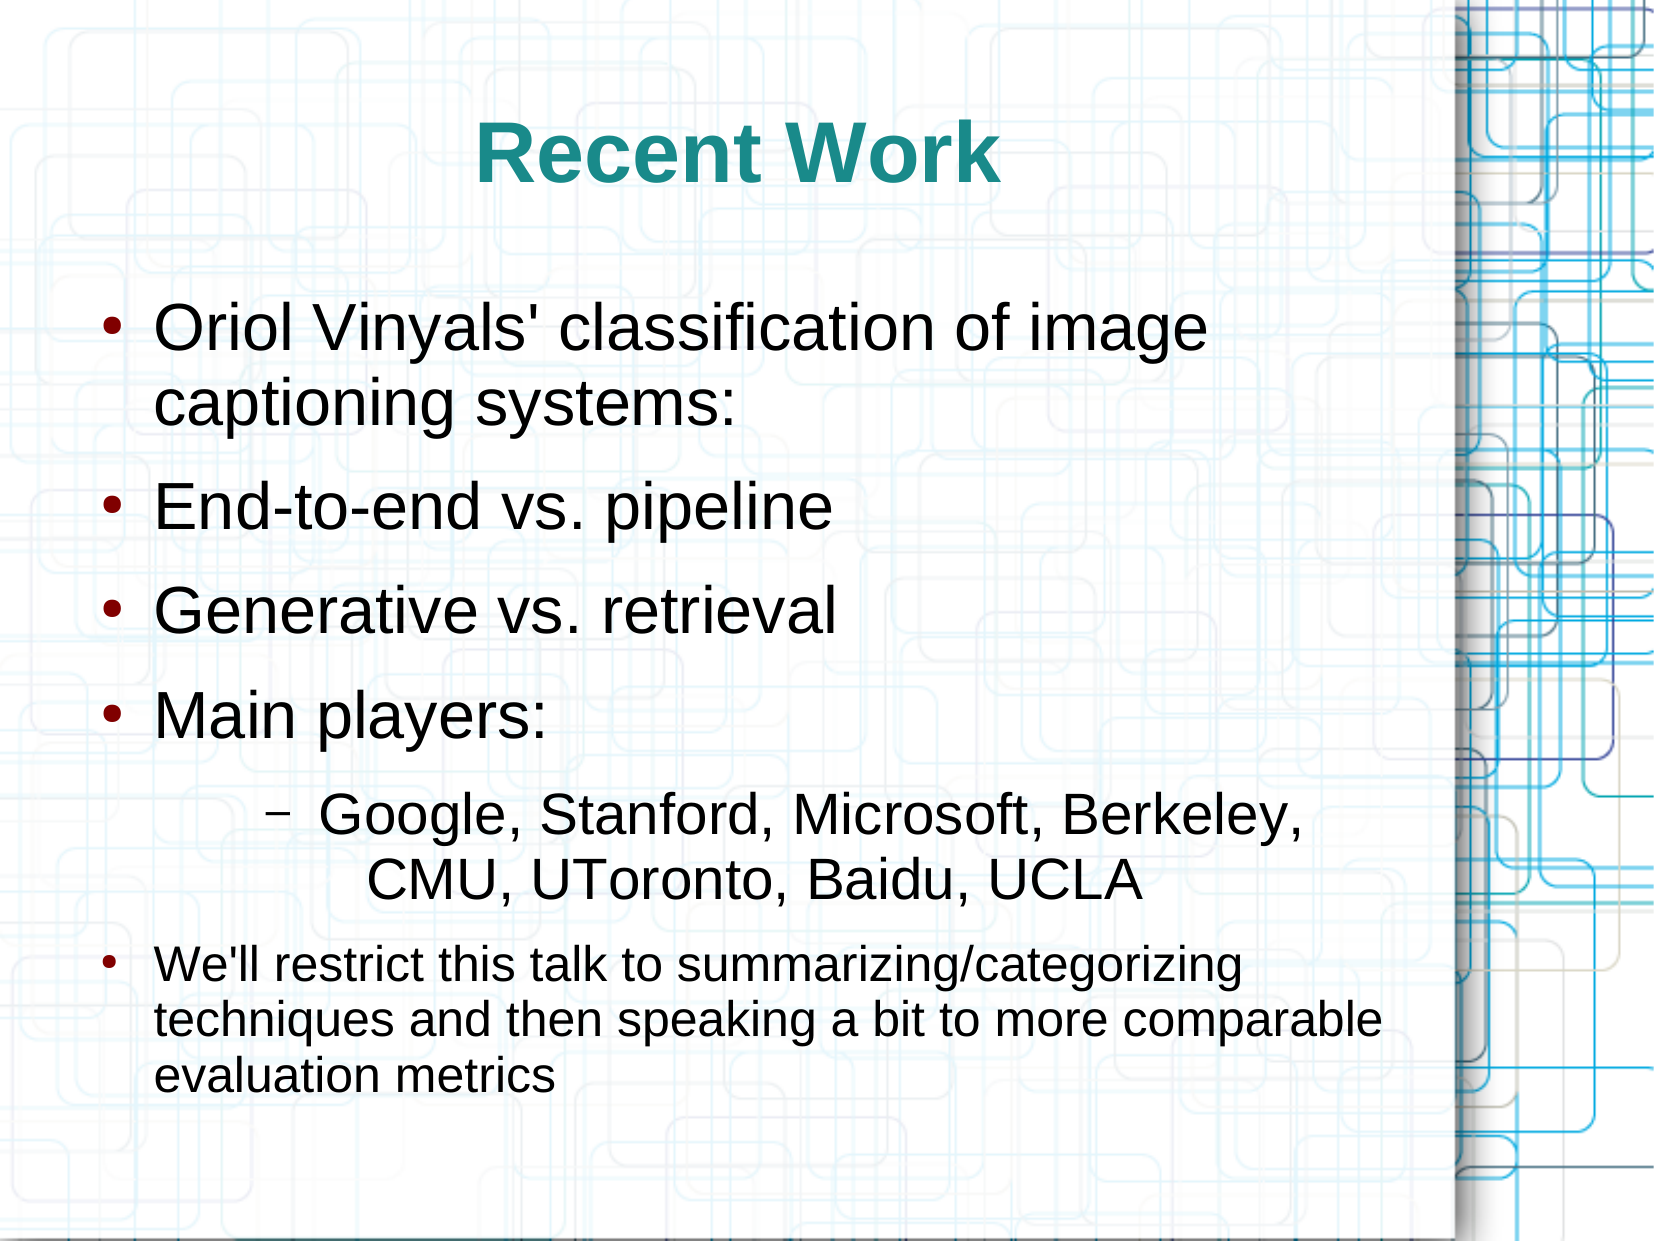

# Recent Work
Oriol Vinyals' classification of image captioning systems:
End-to-end vs. pipeline
Generative vs. retrieval
Main players:
Google, Stanford, Microsoft, Berkeley, CMU, UToronto, Baidu, UCLA
We'll restrict this talk to summarizing/categorizing techniques and then speaking a bit to more comparable evaluation metrics